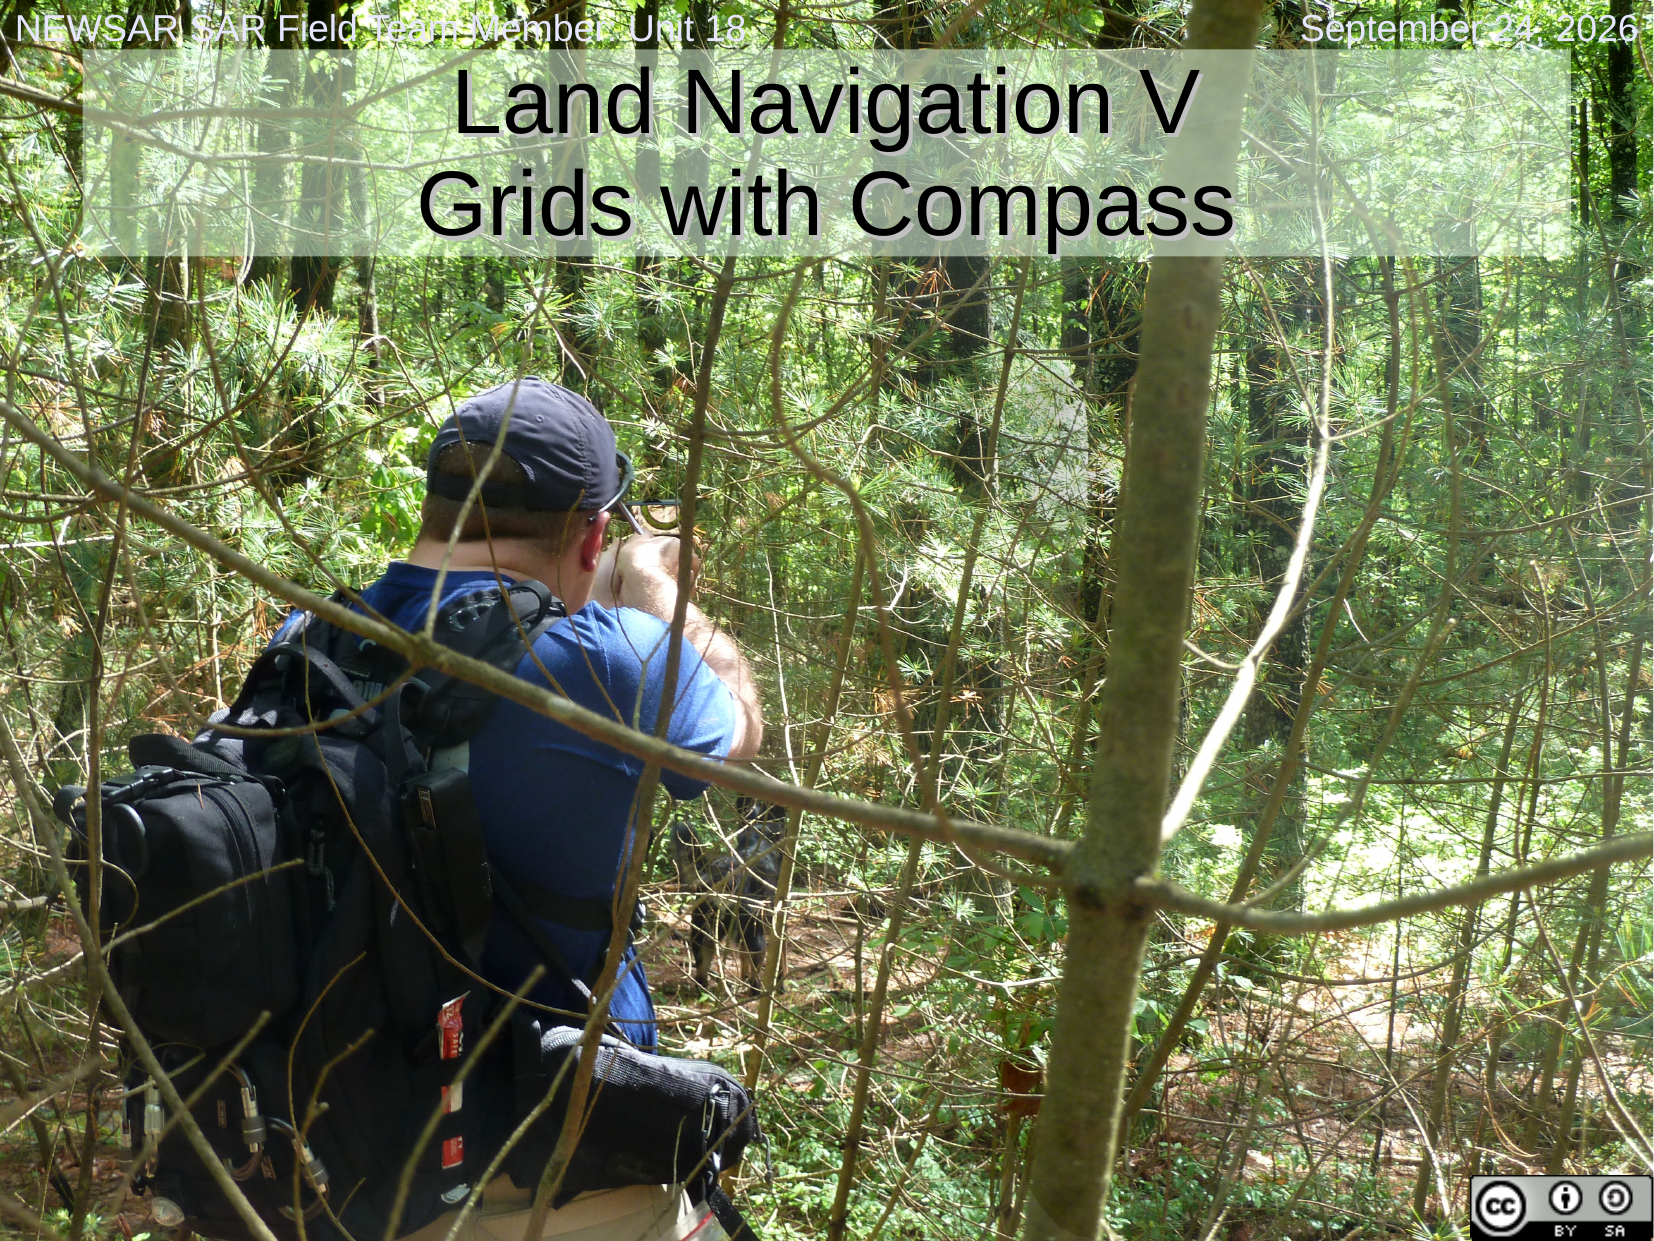

NEWSAR SAR Field Team Member: Unit 18
# Land Navigation V Grids with Compass